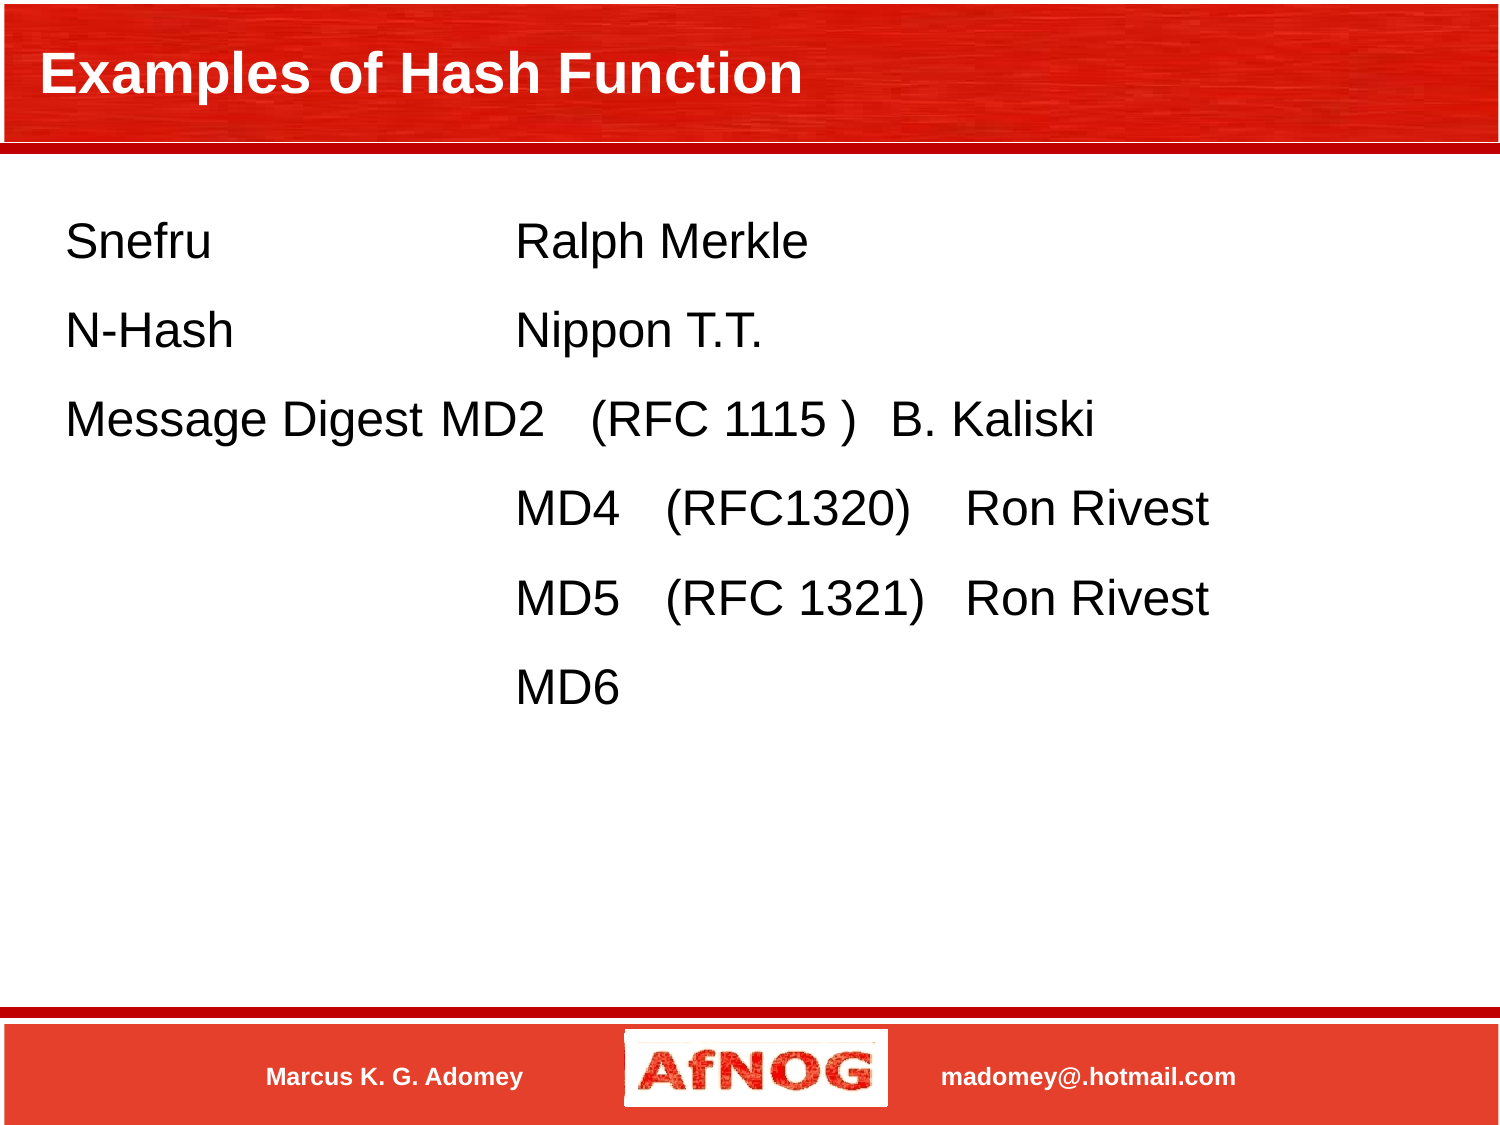

Examples of Hash Function
Snefru					Ralph Merkle
N-Hash				Nippon T.T.
Message Digest	MD2	(RFC 1115 )	B. Kaliski
		MD4	(RFC1320)	Ron Rivest
		MD5	(RFC 1321)	Ron Rivest
		MD6